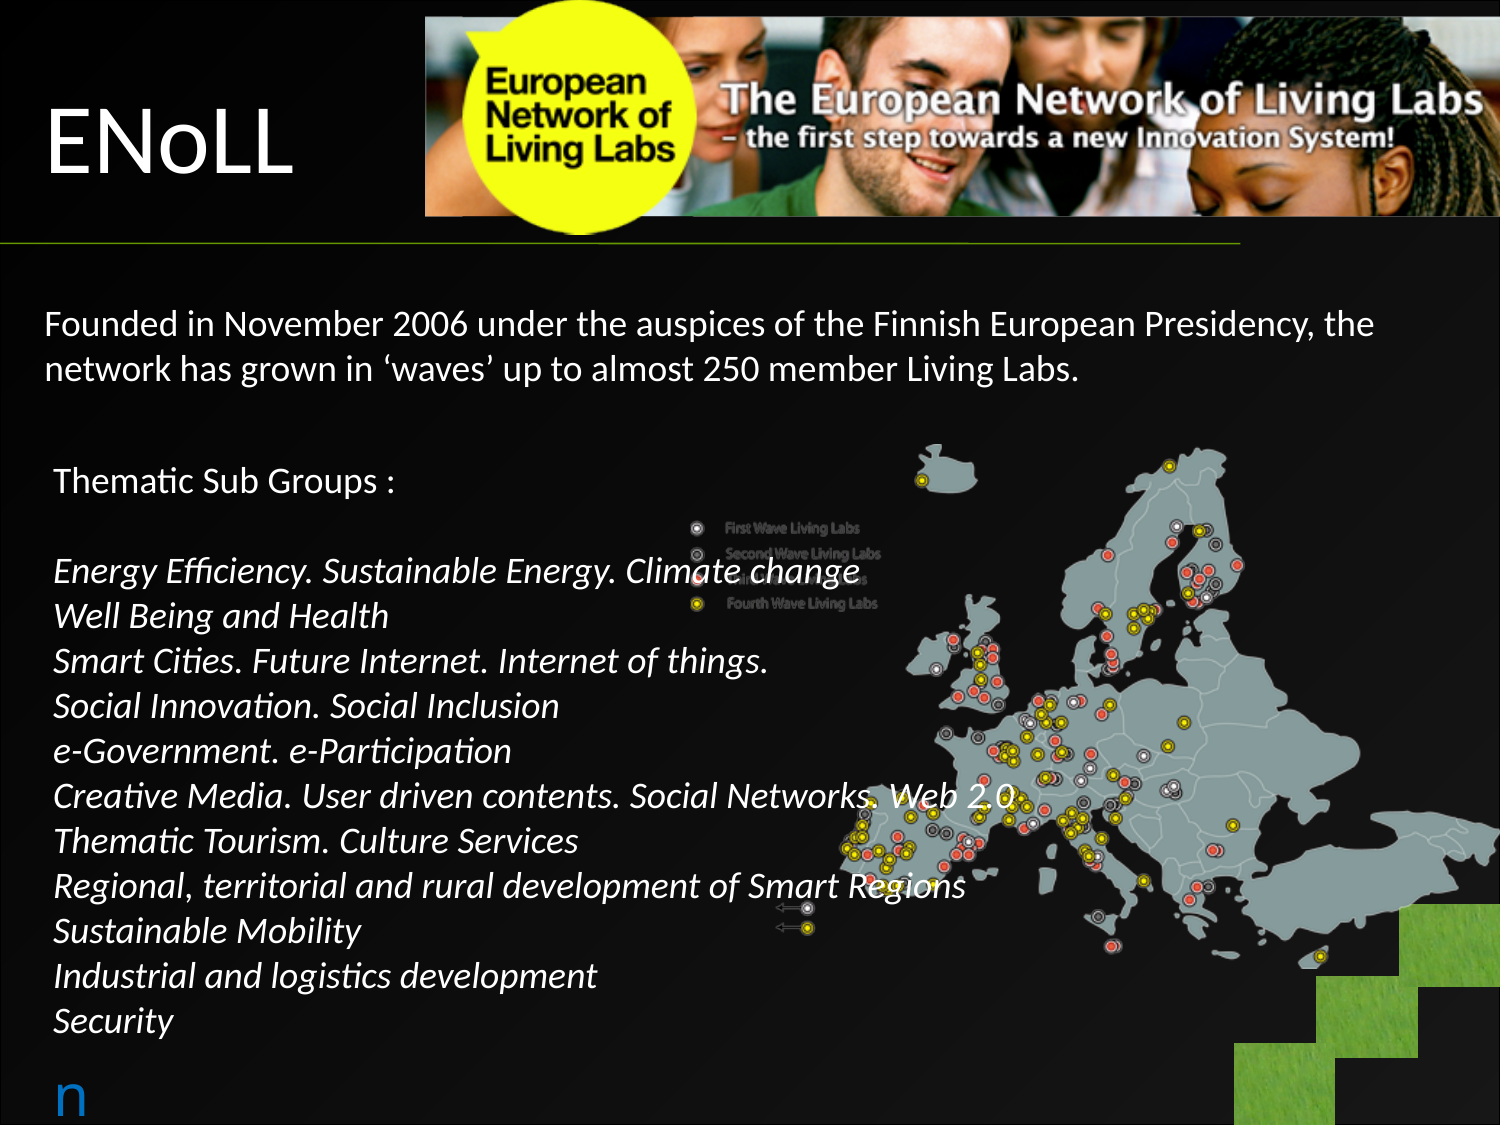

ENoLL
Founded in November 2006 under the auspices of the Finnish European Presidency, the network has grown in ‘waves’ up to almost 250 member Living Labs.
Thematic Sub Groups :
Energy Efficiency. Sustainable Energy. Climate change
Well Being and Health
Smart Cities. Future Internet. Internet of things.
Social Innovation. Social Inclusion
e-Government. e-Participation
Creative Media. User driven contents. Social Networks. Web 2.0
Thematic Tourism. Culture Services
Regional, territorial and rural development of Smart Regions
Sustainable Mobility
Industrial and logistics development
Security